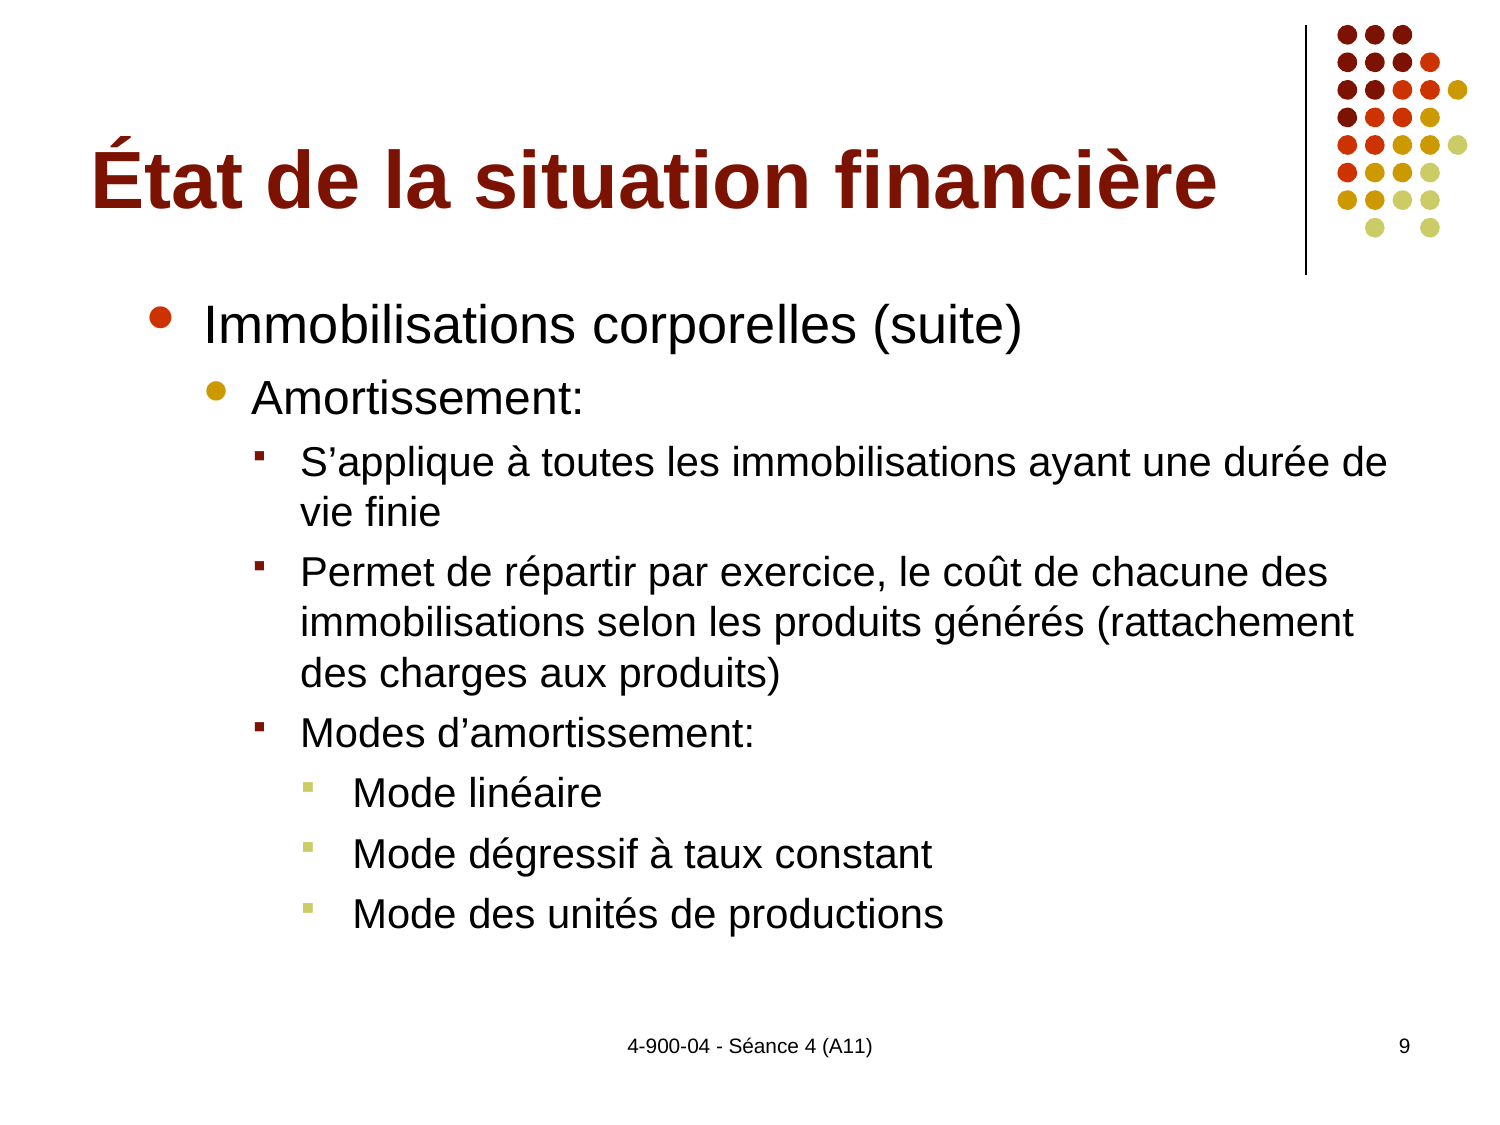

# État de la situation financière
Immobilisations corporelles (suite)
Amortissement:
S’applique à toutes les immobilisations ayant une durée de vie finie
Permet de répartir par exercice, le coût de chacune des immobilisations selon les produits générés (rattachement des charges aux produits)
Modes d’amortissement:
Mode linéaire
Mode dégressif à taux constant
Mode des unités de productions
4-900-04 - Séance 4 (A11)